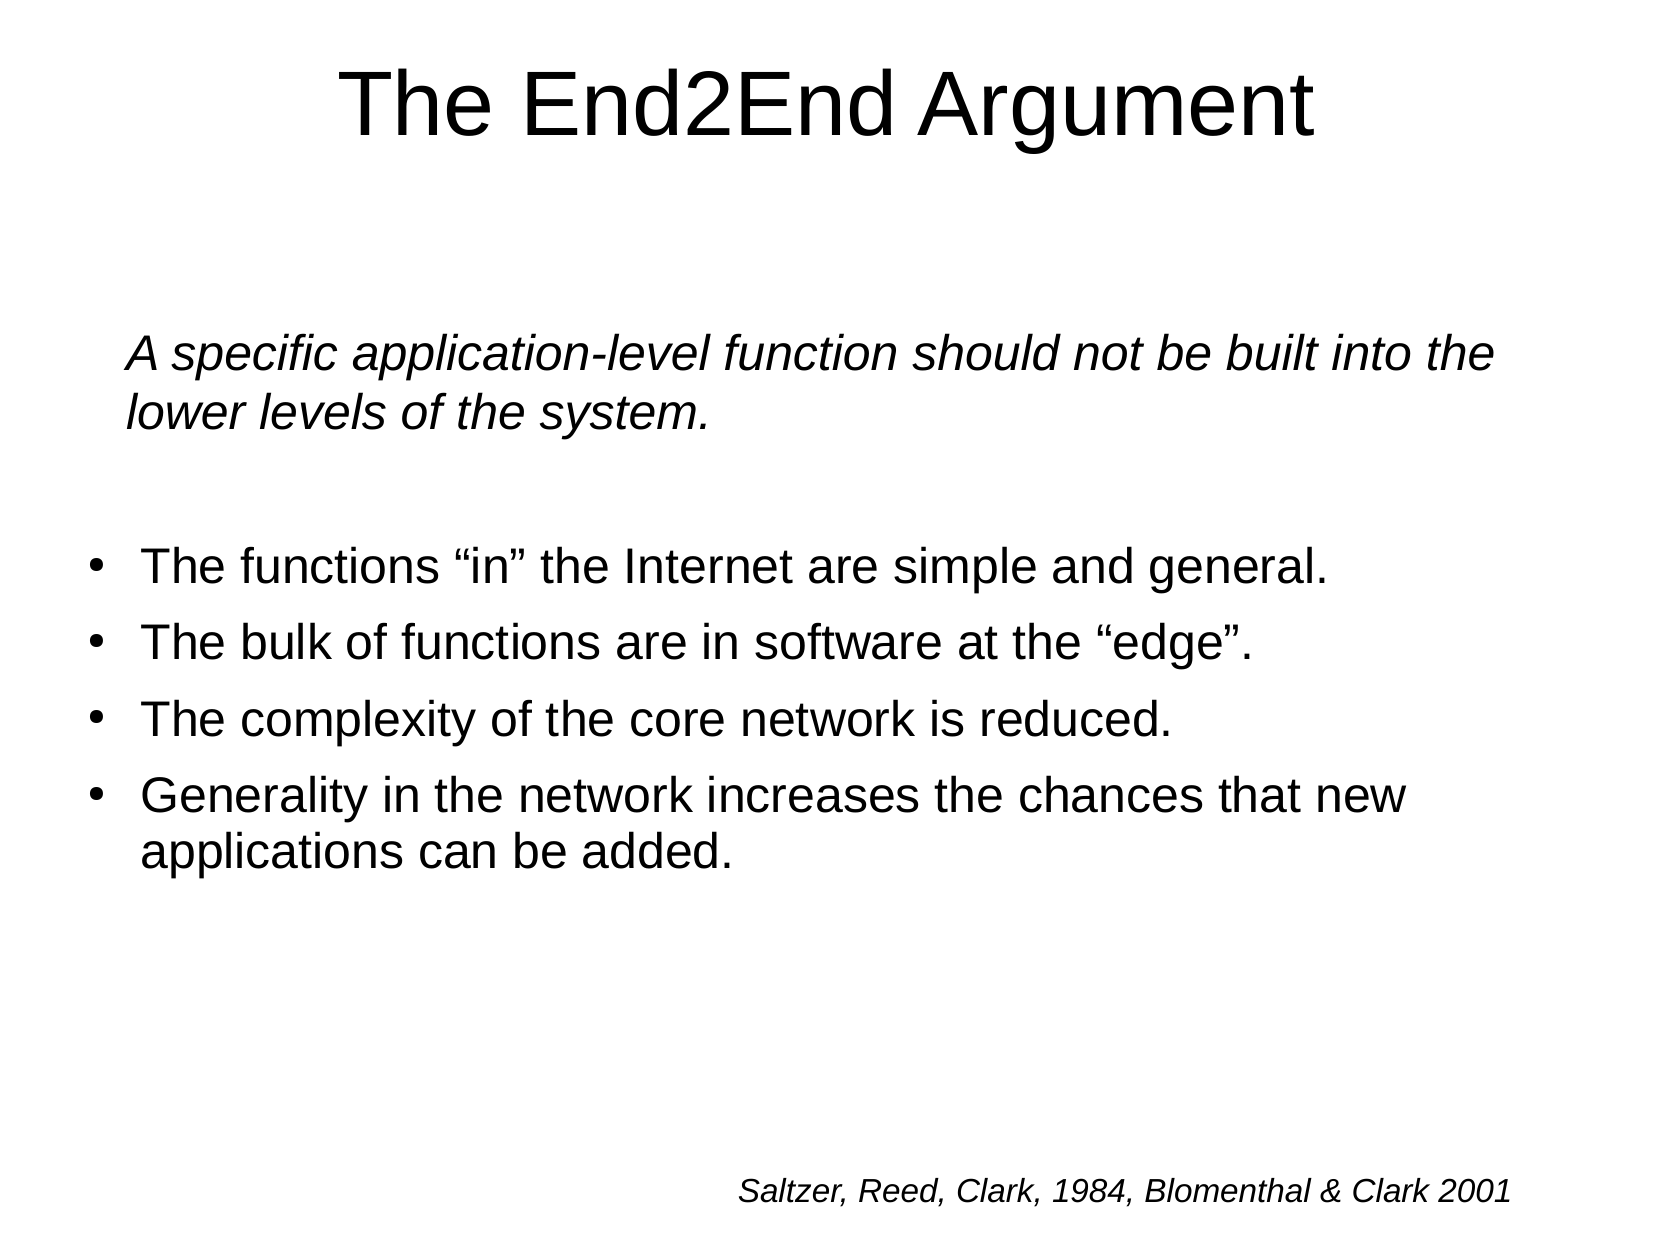

# The End2End Argument
	A specific application-level function should not be built into the lower levels of the system.
The functions “in” the Internet are simple and general.
The bulk of functions are in software at the “edge”.
The complexity of the core network is reduced.
Generality in the network increases the chances that new applications can be added.
Saltzer, Reed, Clark, 1984, Blomenthal & Clark 2001